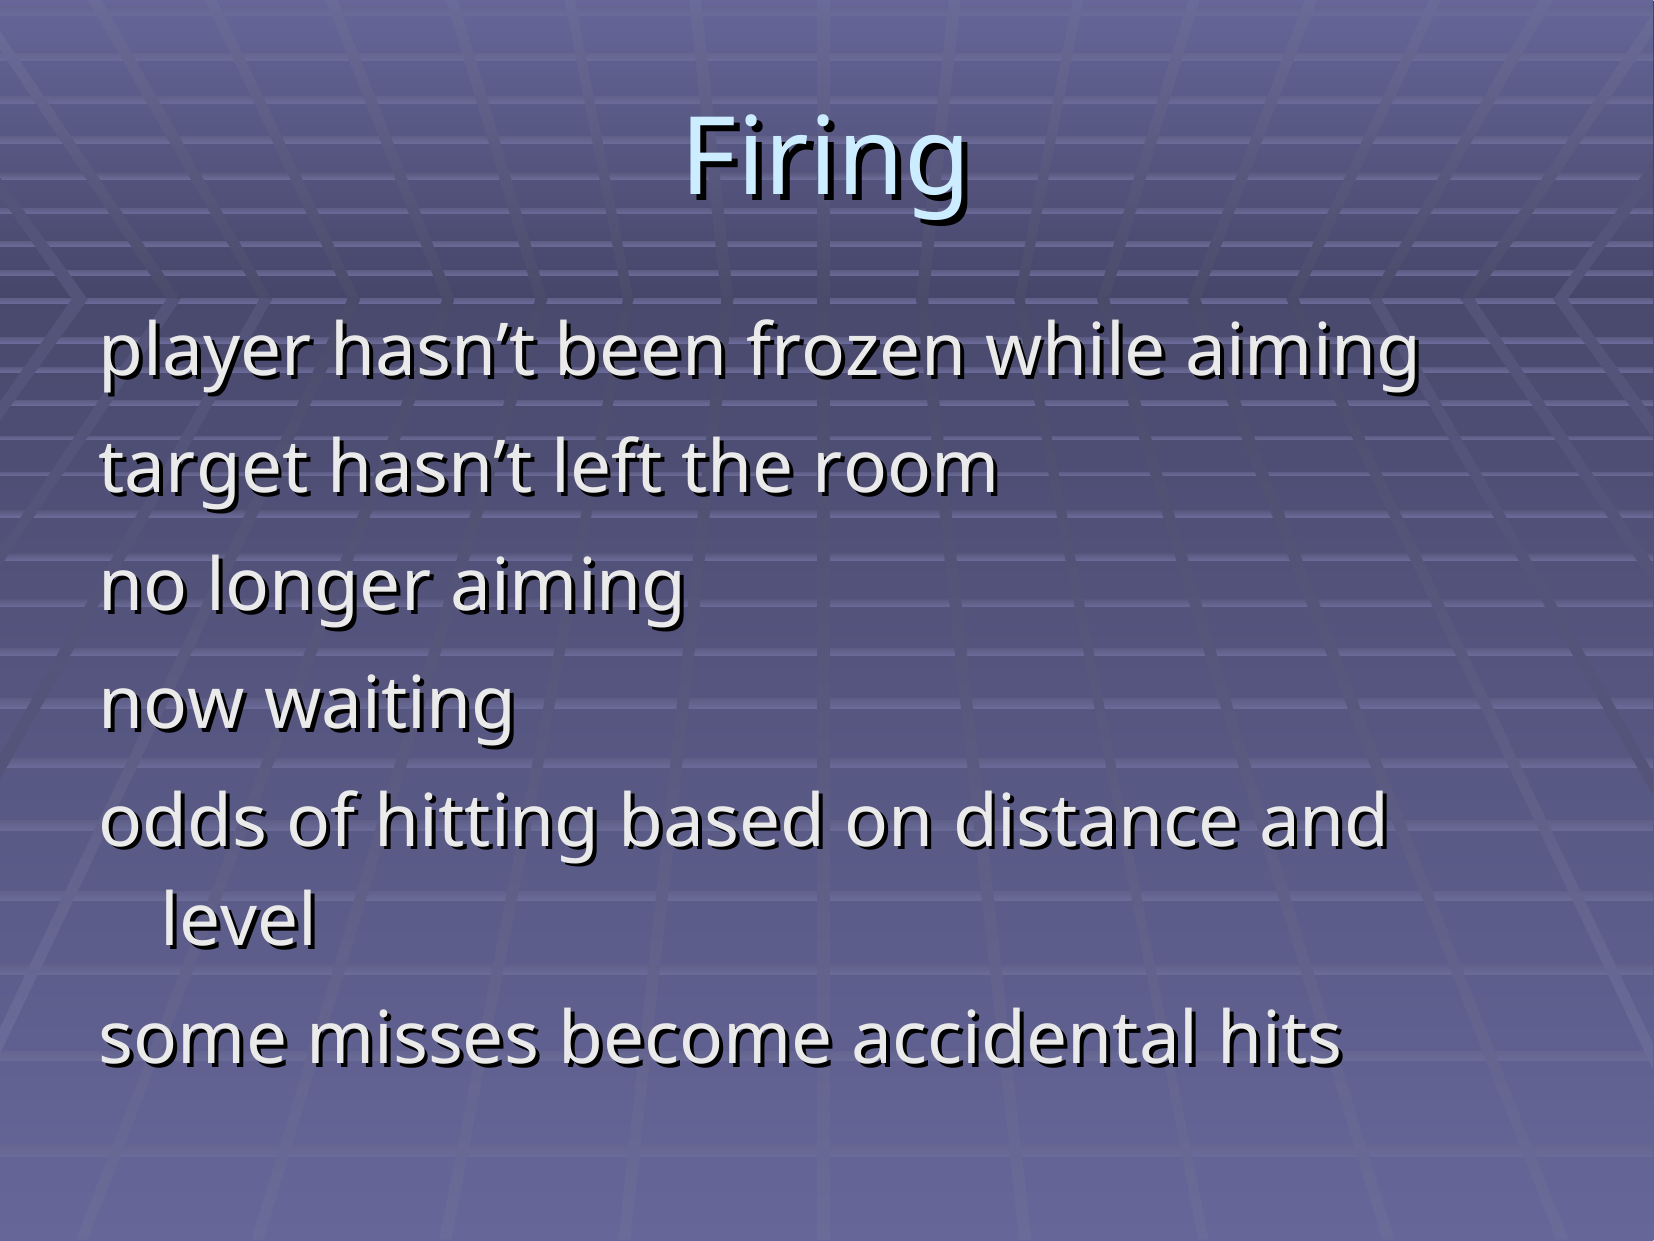

# Firing
player hasn’t been frozen while aiming
target hasn’t left the room
no longer aiming
now waiting
odds of hitting based on distance and level
some misses become accidental hits